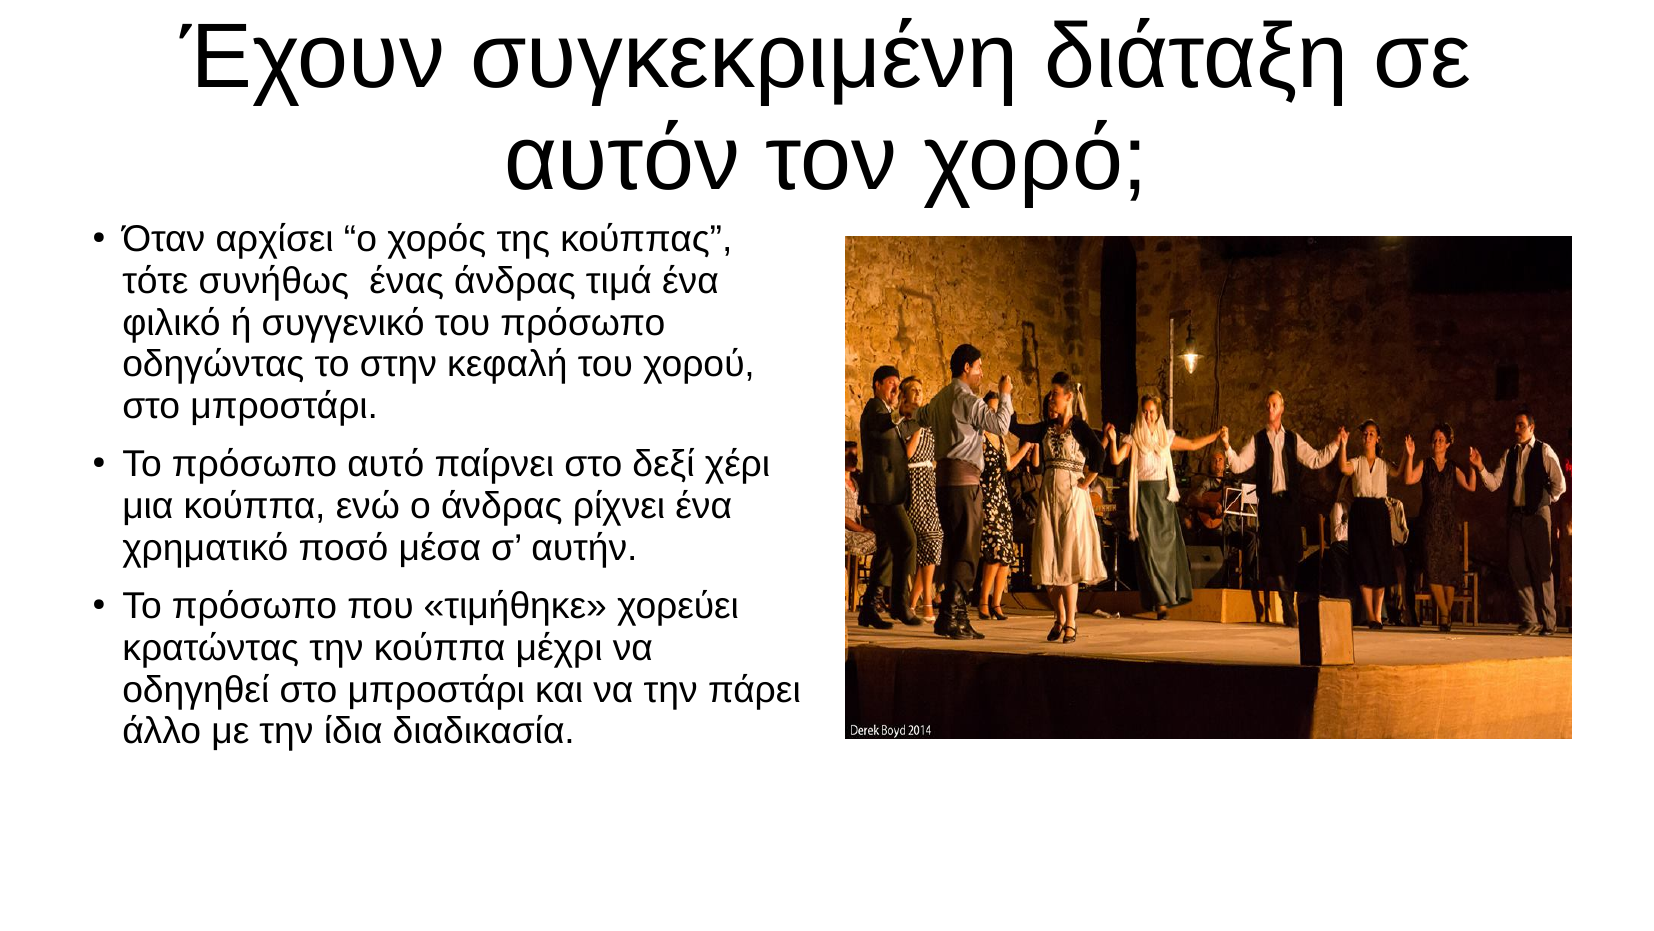

# Έχουν συγκεκριμένη διάταξη σε αυτόν τον χορό;
Όταν αρχίσει “ο χορός της κούππας”, τότε συνήθως ένας άνδρας τιμά ένα φιλικό ή συγγενικό του πρόσωπο οδηγώντας το στην κεφαλή του χορού, στο μπροστάρι.
Το πρόσωπο αυτό παίρνει στο δεξί χέρι μια κούππα, ενώ ο άνδρας ρίχνει ένα χρηματικό ποσό μέσα σ’ αυτήν.
Το πρόσωπο που «τιμήθηκε» χορεύει κρατώντας την κούππα μέχρι να οδηγηθεί στο μπροστάρι και να την πάρει άλλο με την ίδια διαδικασία.